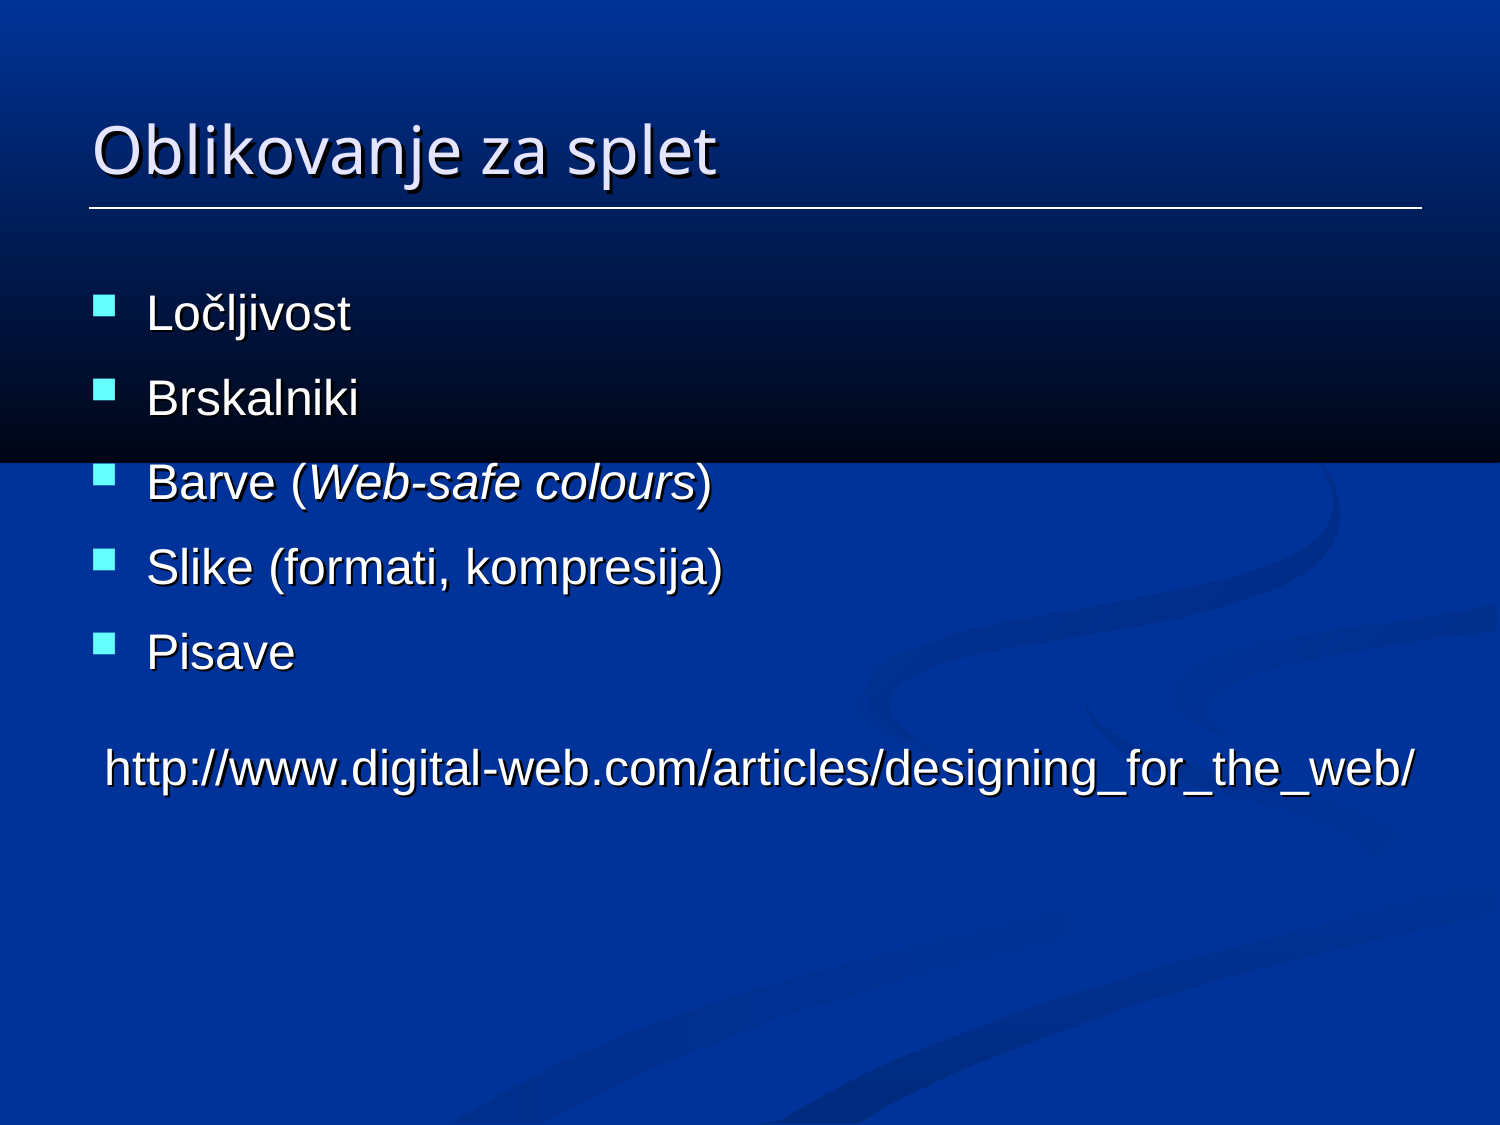

Oblikovanje za splet
# Ločljivost
Brskalniki
Barve (Web-safe colours)
Slike (formati, kompresija)
Pisave
http://www.digital-web.com/articles/designing_for_the_web/